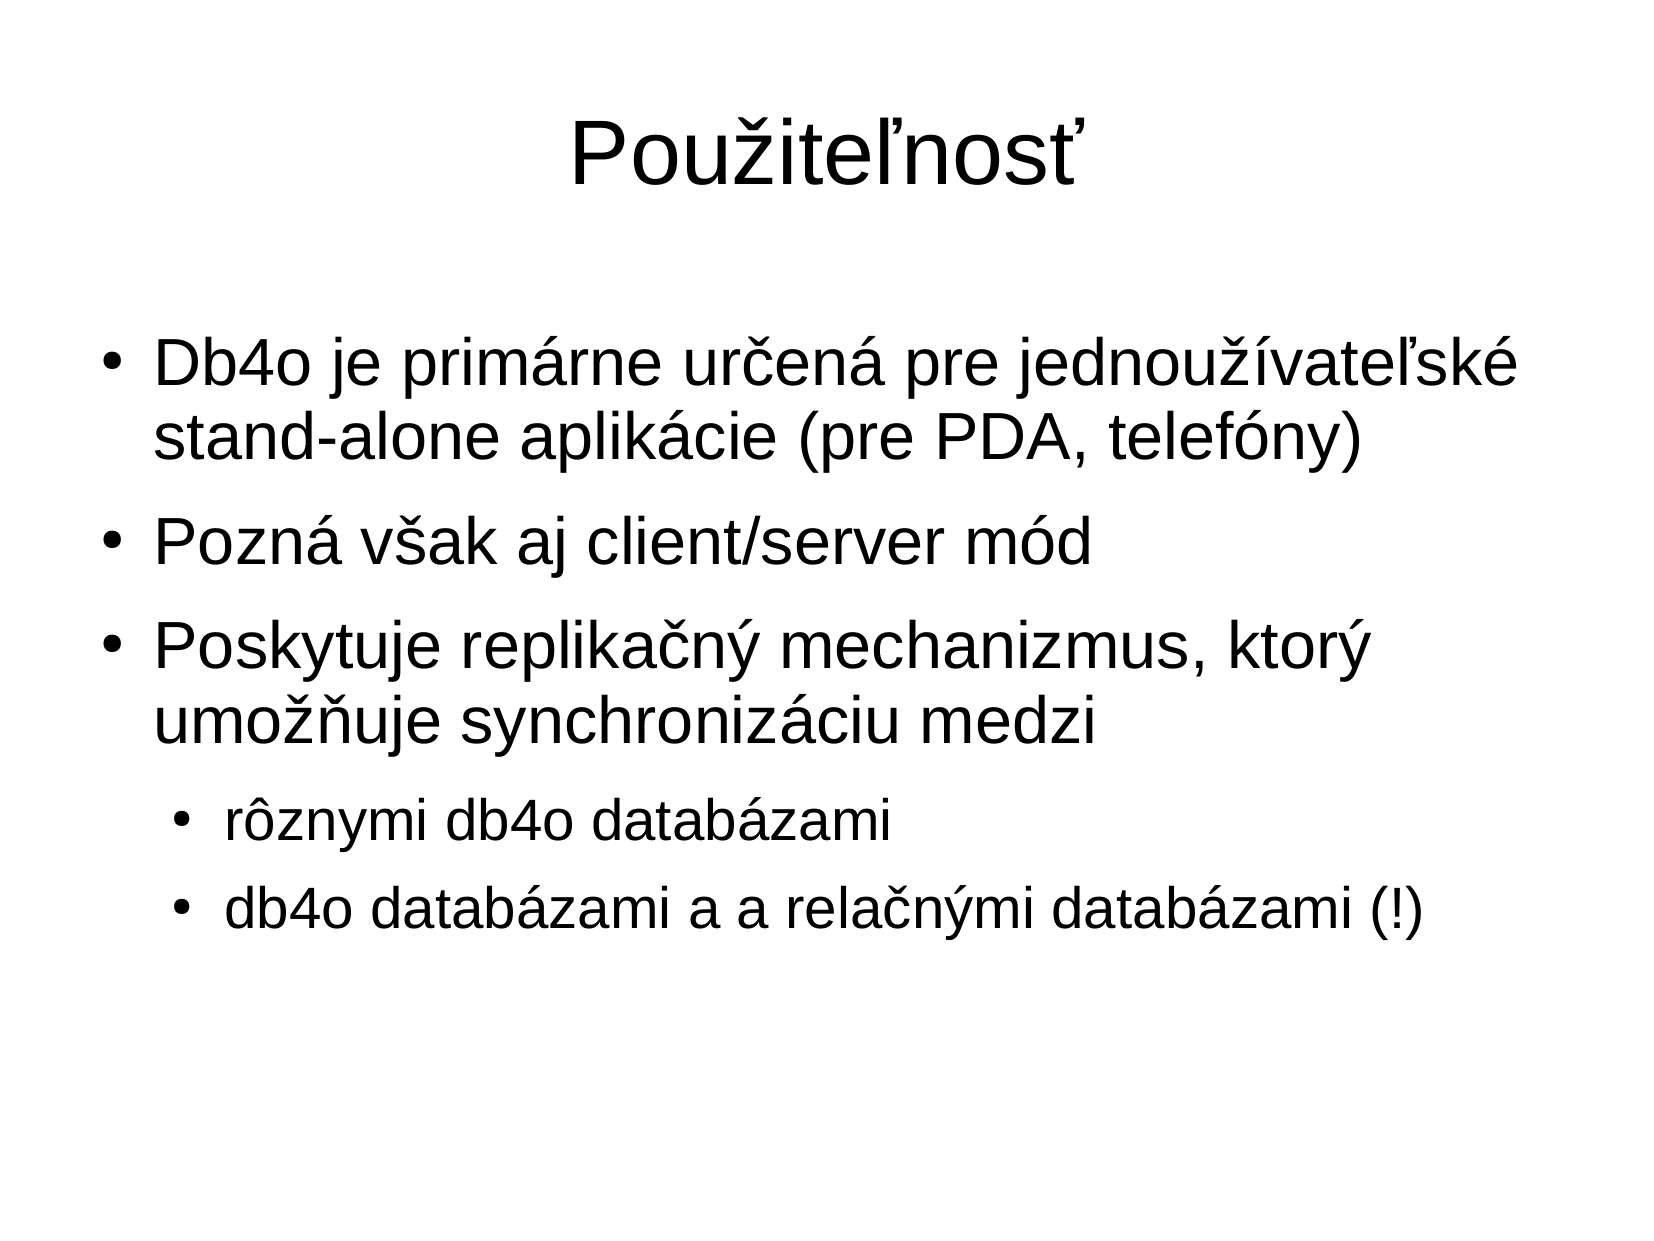

Použiteľnosť
# Db4o je primárne určená pre jednoužívateľské stand-alone aplikácie (pre PDA, telefóny)
Pozná však aj client/server mód
Poskytuje replikačný mechanizmus, ktorý umožňuje synchronizáciu medzi
rôznymi db4o databázami
db4o databázami a a relačnými databázami (!)